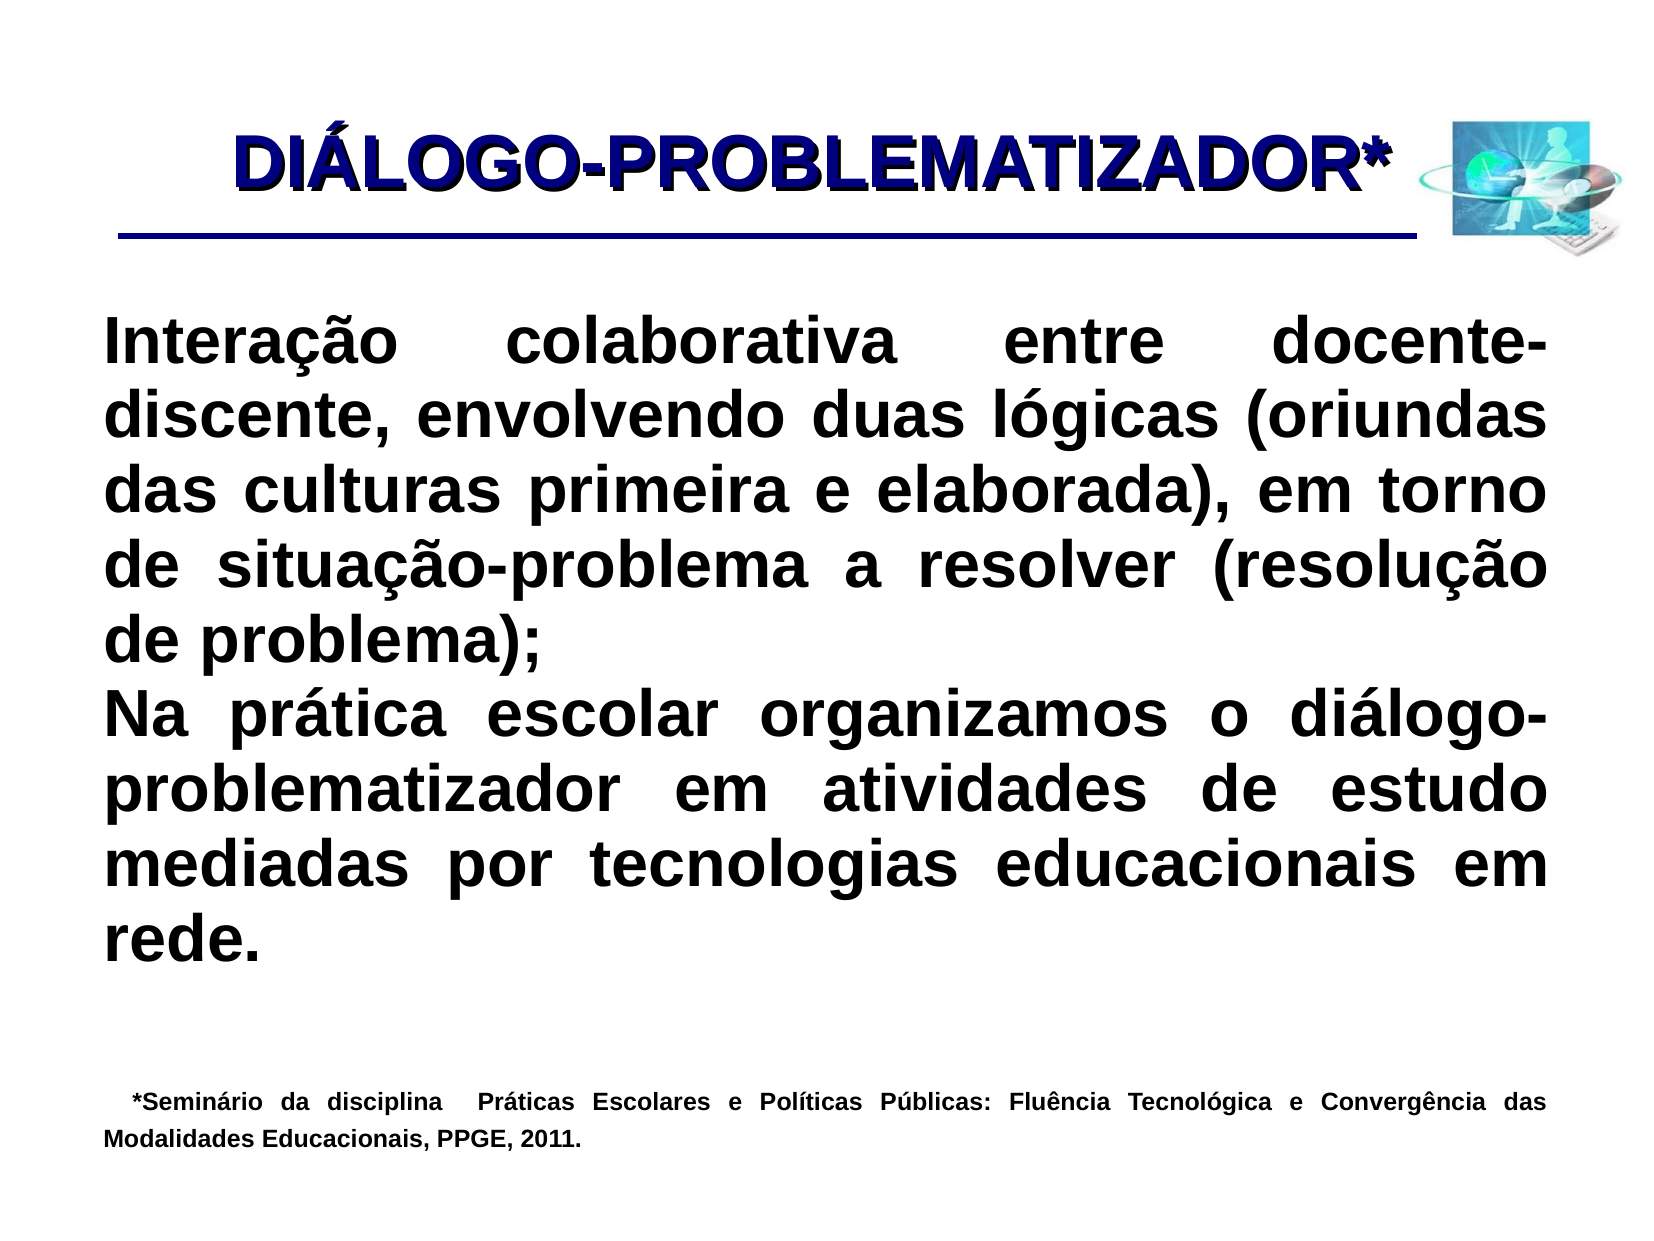

DIÁLOGO-PROBLEMATIZADOR*
Interação colaborativa entre docente-discente, envolvendo duas lógicas (oriundas das culturas primeira e elaborada), em torno de situação-problema a resolver (resolução de problema);
Na prática escolar organizamos o diálogo-problematizador em atividades de estudo mediadas por tecnologias educacionais em rede.
 *Seminário da disciplina Práticas Escolares e Políticas Públicas: Fluência Tecnológica e Convergência das Modalidades Educacionais, PPGE, 2011.